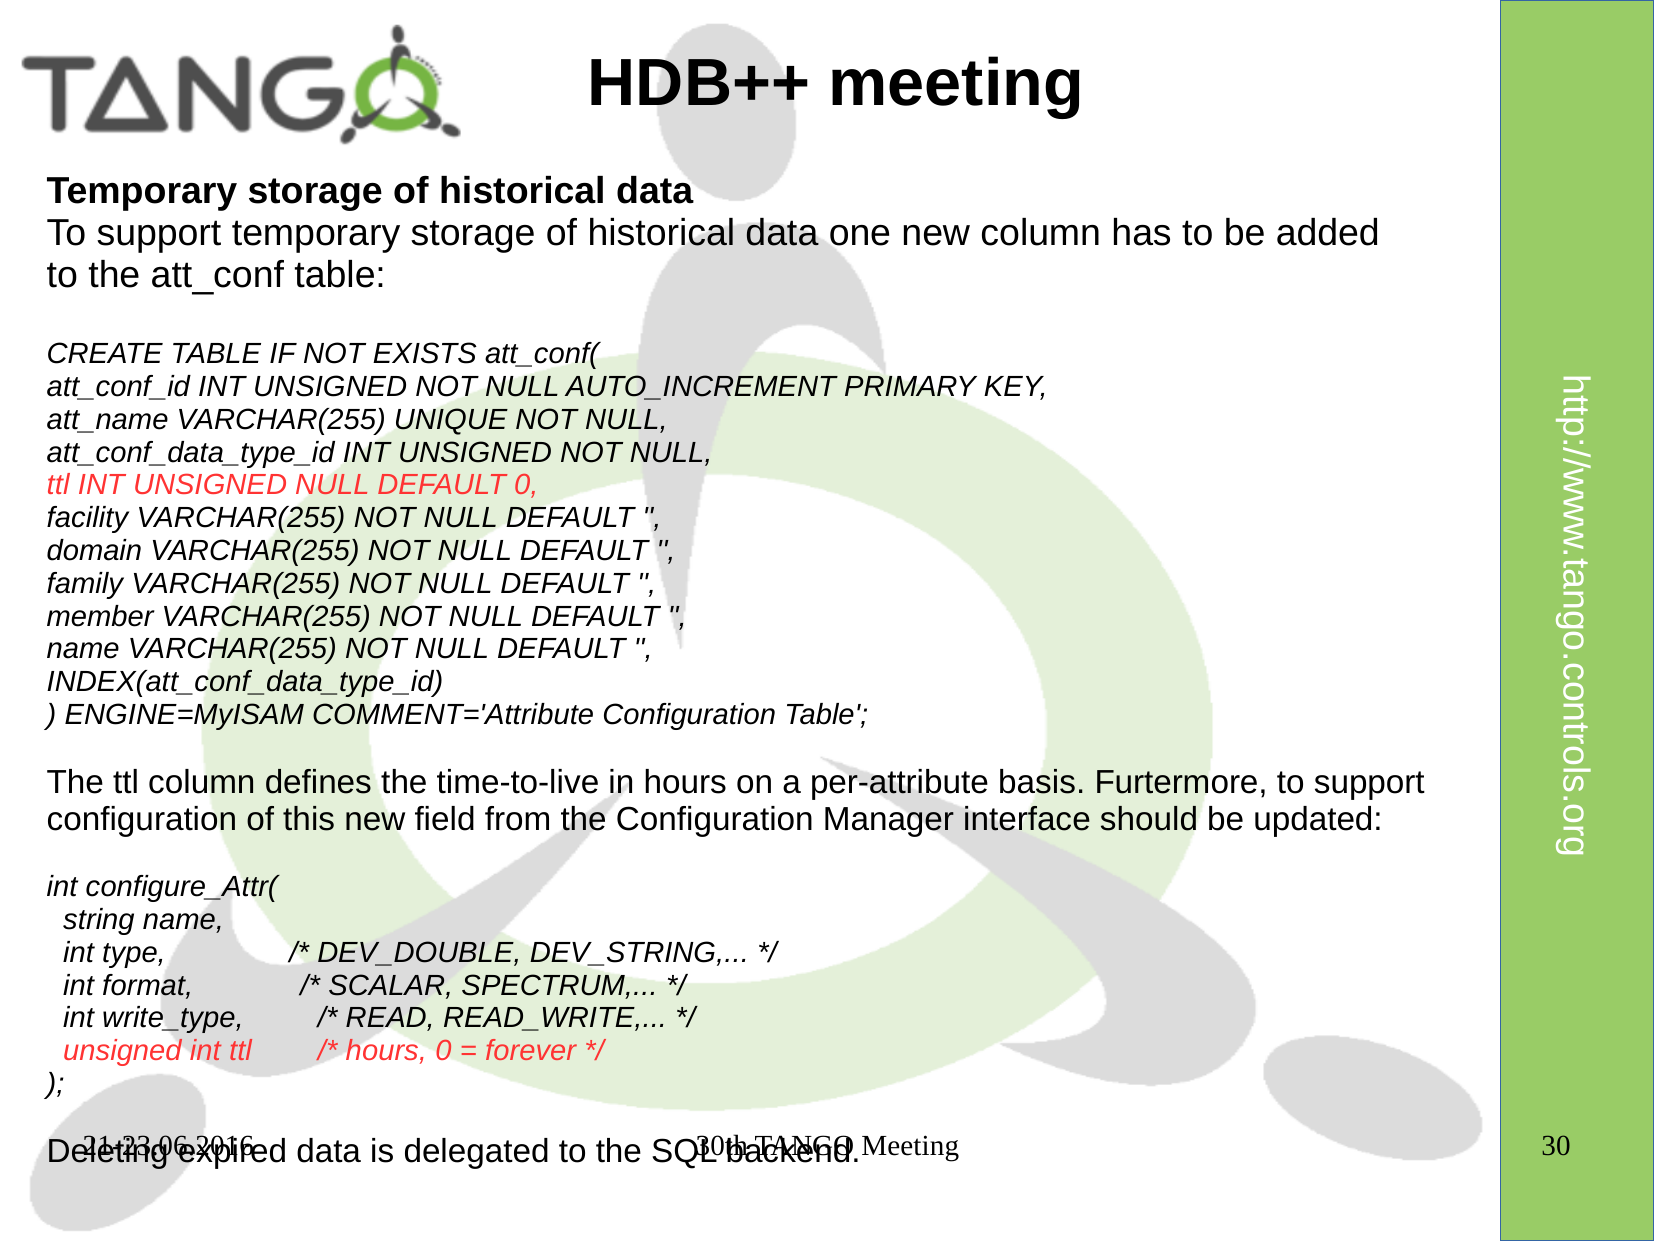

# HDB++ meeting
Temporary storage of historical data
To support temporary storage of historical data one new column has to be added
to the att_conf table:
CREATE TABLE IF NOT EXISTS att_conf(
att_conf_id INT UNSIGNED NOT NULL AUTO_INCREMENT PRIMARY KEY,
att_name VARCHAR(255) UNIQUE NOT NULL,
att_conf_data_type_id INT UNSIGNED NOT NULL,
ttl INT UNSIGNED NULL DEFAULT 0,
facility VARCHAR(255) NOT NULL DEFAULT '',
domain VARCHAR(255) NOT NULL DEFAULT '',
family VARCHAR(255) NOT NULL DEFAULT '',
member VARCHAR(255) NOT NULL DEFAULT '',
name VARCHAR(255) NOT NULL DEFAULT '',
INDEX(att_conf_data_type_id)
) ENGINE=MyISAM COMMENT='Attribute Configuration Table';
The ttl column defines the time-to-live in hours on a per-attribute basis. Furtermore, to support
configuration of this new field from the Configuration Manager interface should be updated:
int configure_Attr(
 string name,
 int type, /* DEV_DOUBLE, DEV_STRING,... */
 int format, /* SCALAR, SPECTRUM,... */
 int write_type, /* READ, READ_WRITE,... */
 unsigned int ttl /* hours, 0 = forever */
);
Deleting expired data is delegated to the SQL backend.
21-23.06.2016
30th TANGO Meeting
30